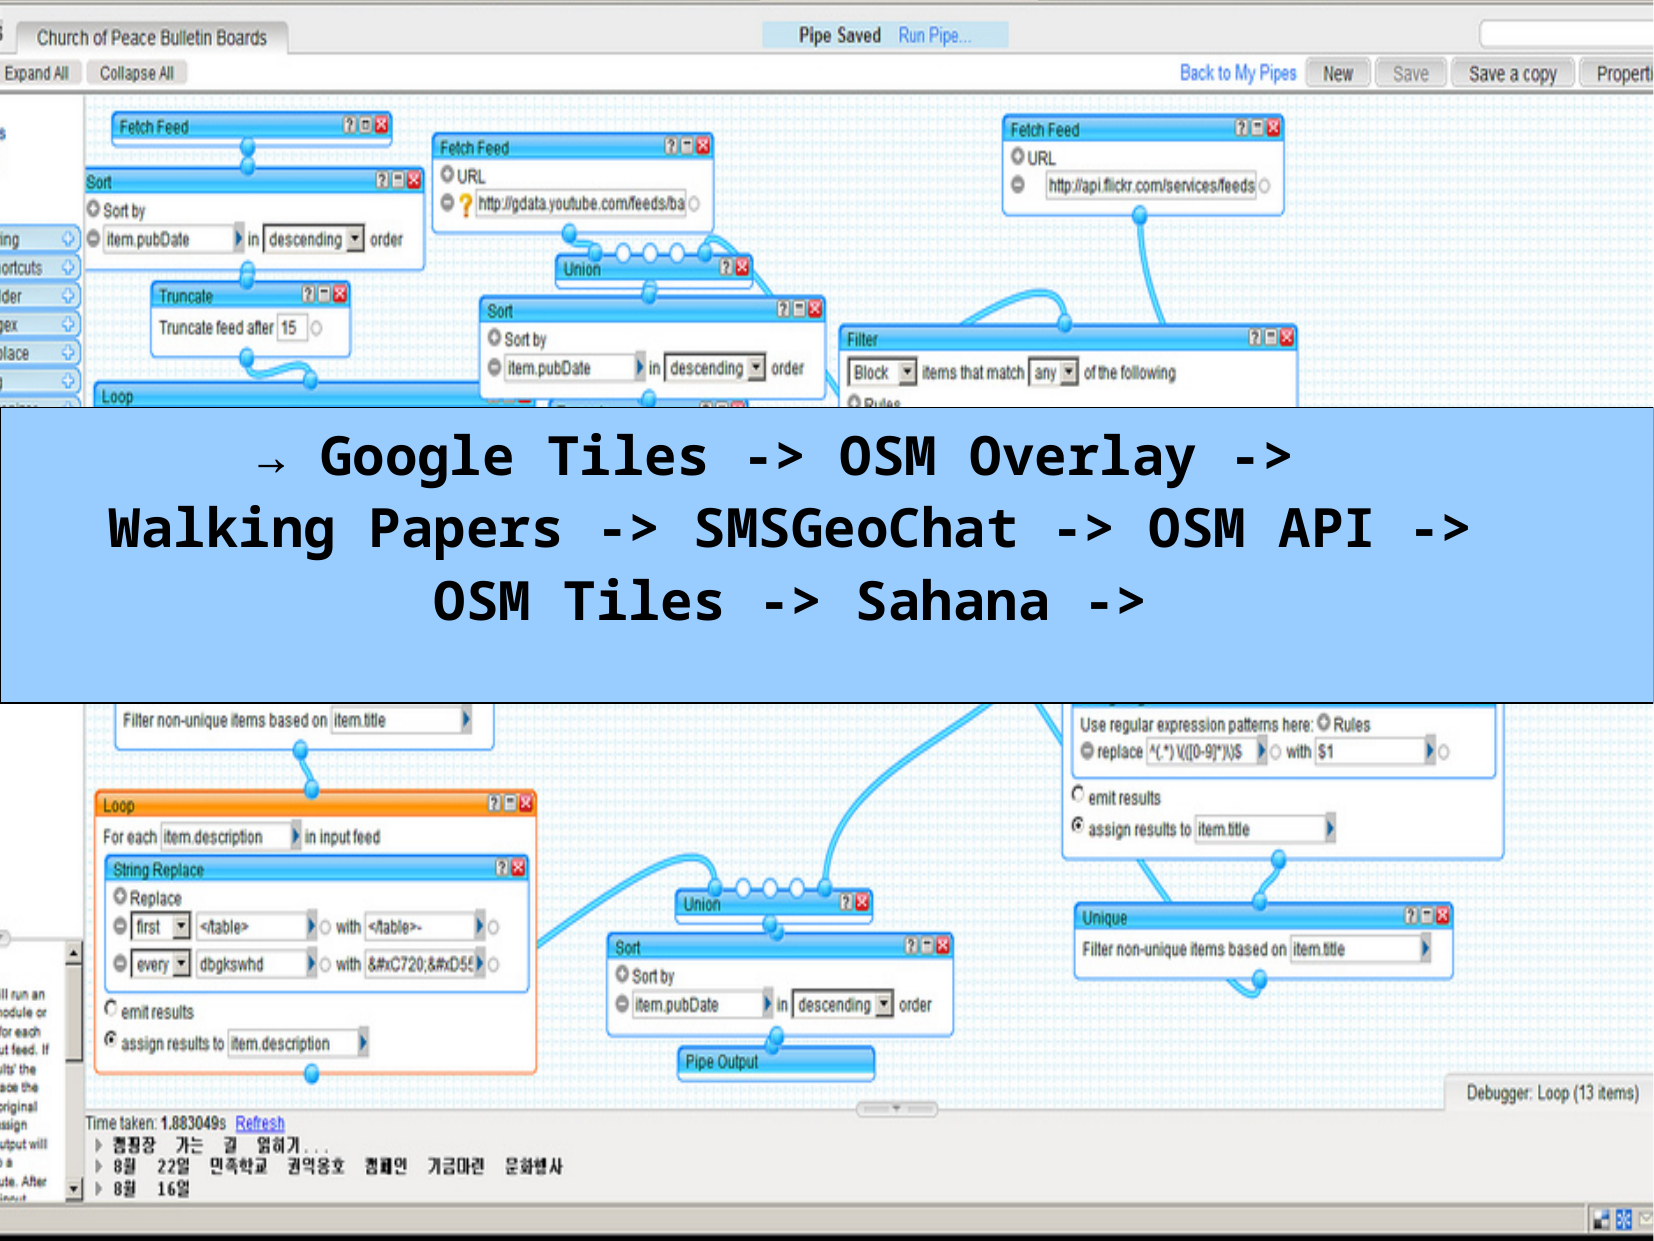

→ Google Tiles -> OSM Overlay ->
Walking Papers -> SMSGeoChat -> OSM API -> OSM Tiles -> Sahana ->